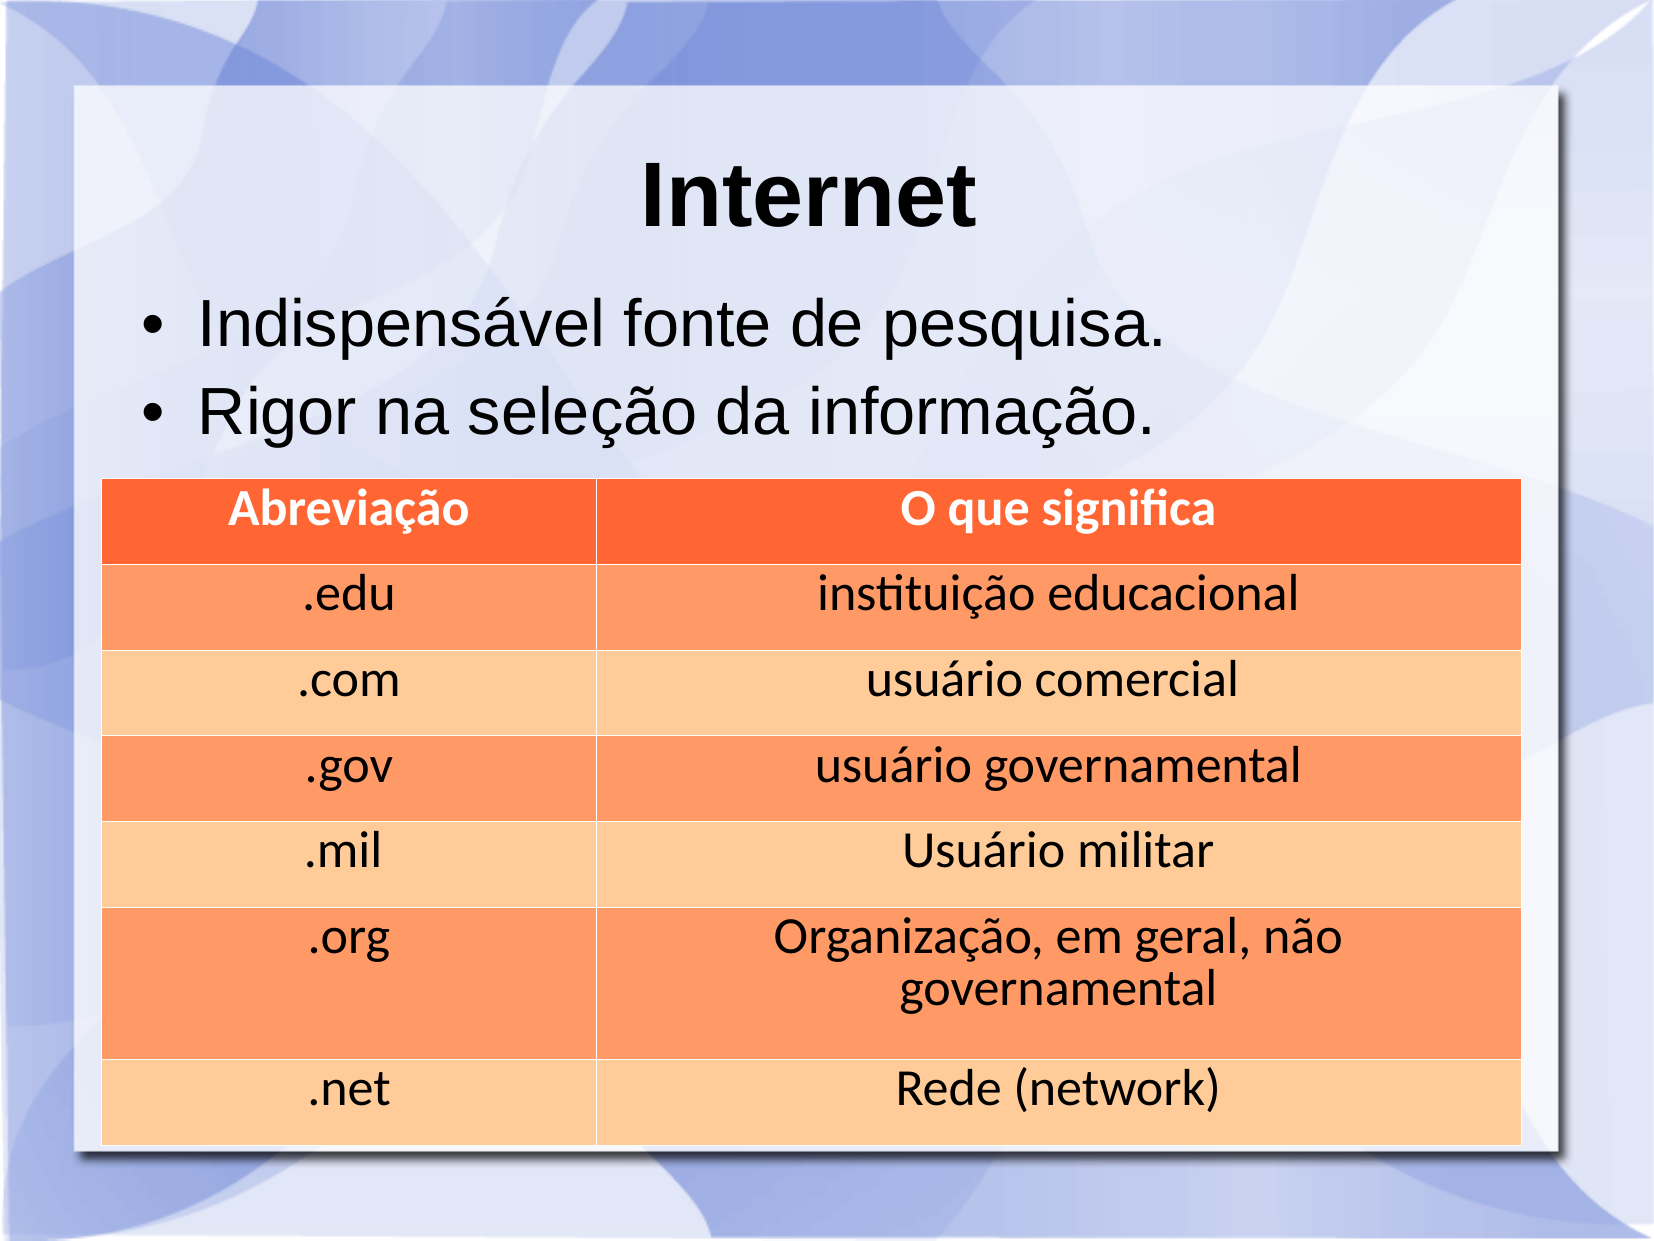

# Internet
Indispensável fonte de pesquisa.
Rigor na seleção da informação.
| Abreviação | O que significa |
| --- | --- |
| .edu | instituição educacional |
| .com | usuário comercial |
| .gov | usuário governamental |
| .mil | Usuário militar |
| .org | Organização, em geral, não governamental |
| .net | Rede (network) |